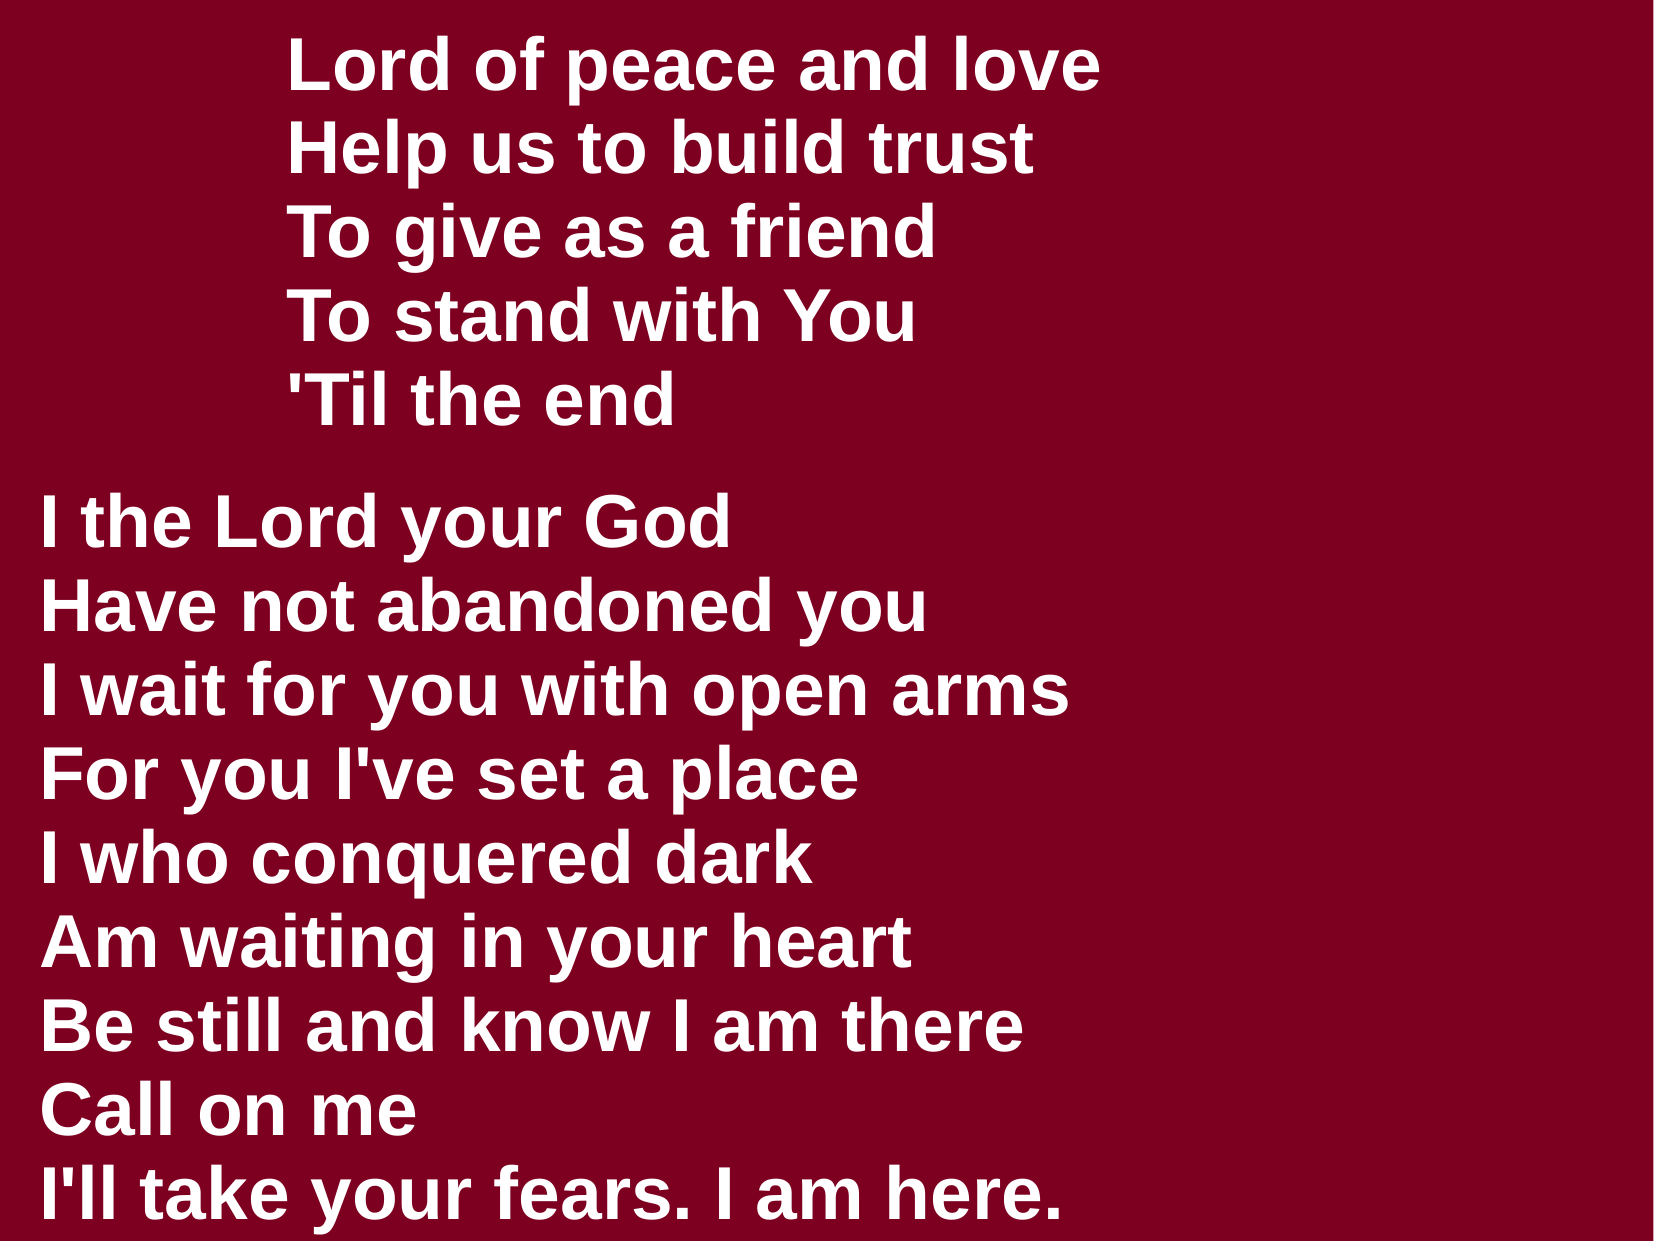

Lord of peace and love
				Help us to build trust
				To give as a friend
				To stand with You
				'Til the end
# Lord
I the Lord your God
Have not abandoned you
I wait for you with open arms
For you I've set a place
I who conquered dark
Am waiting in your heart
Be still and know I am there
Call on me
I'll take your fears. I am here.